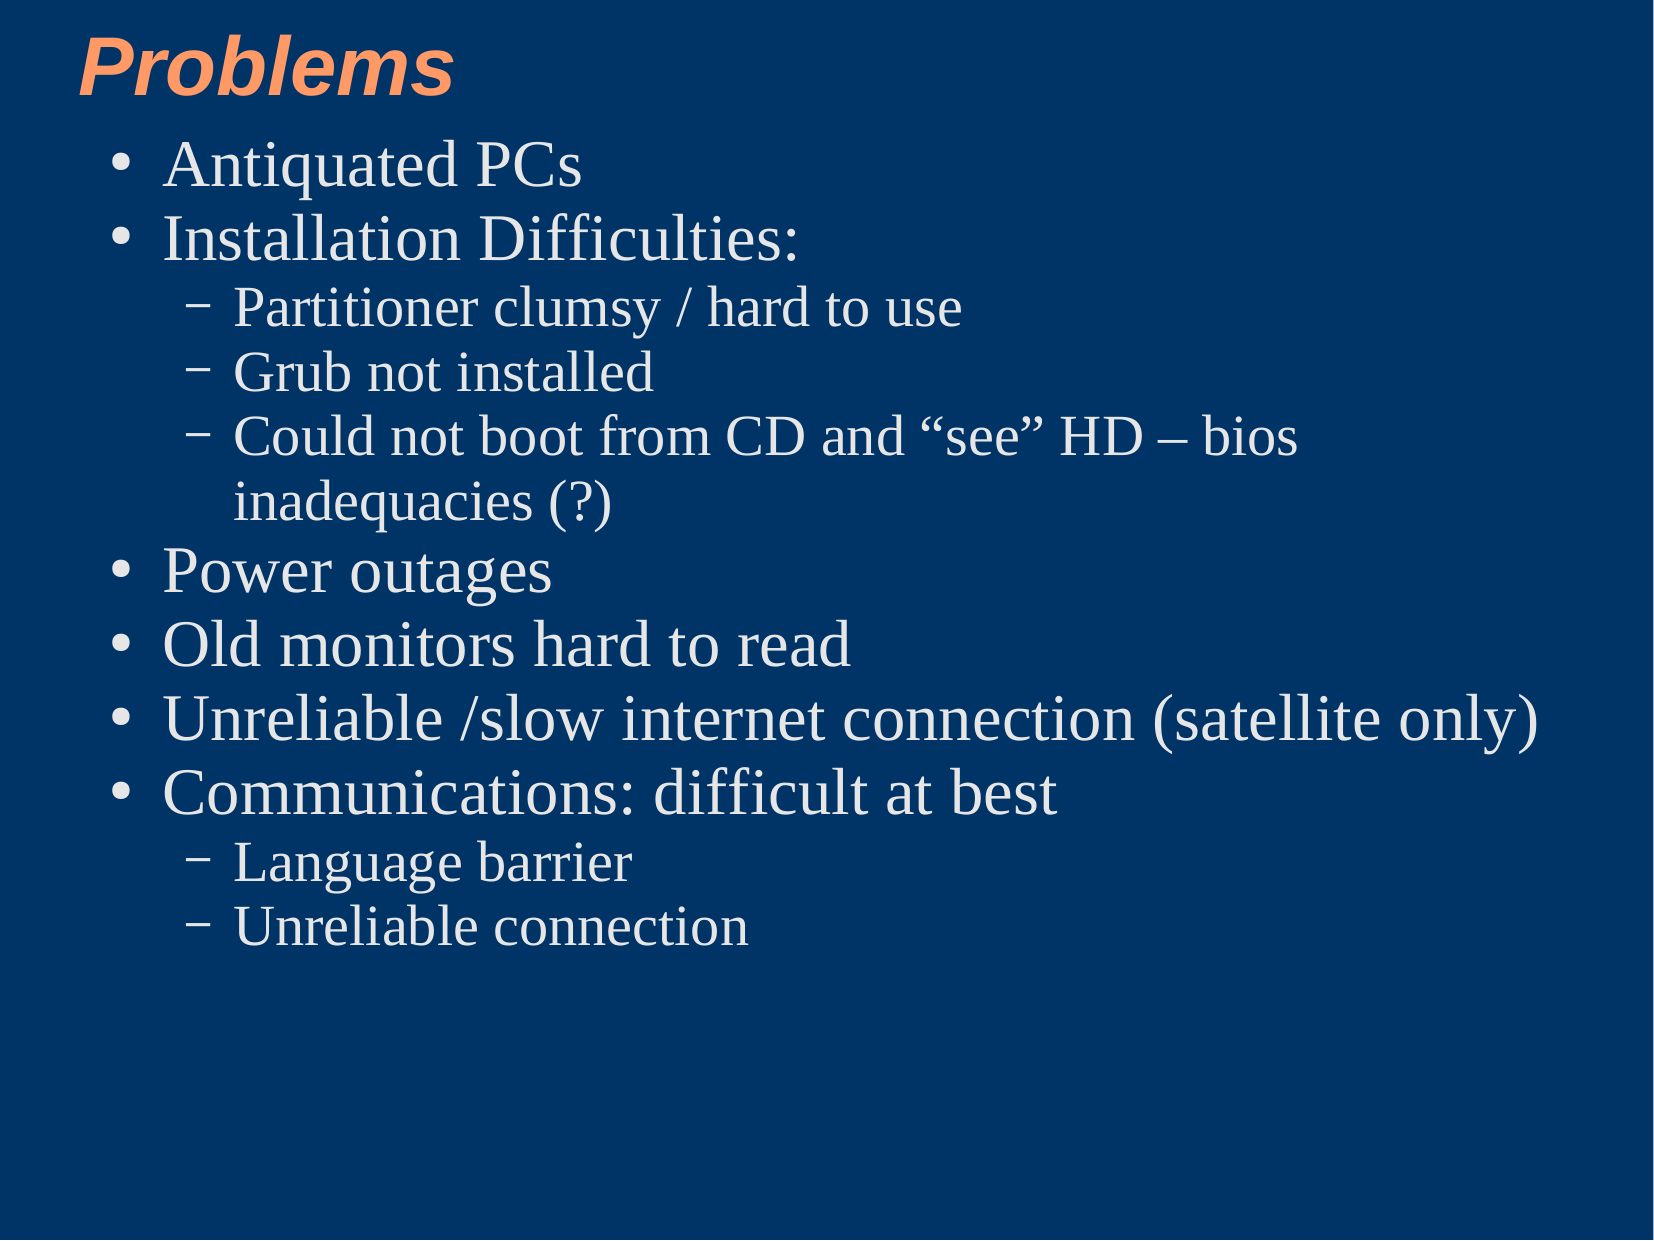

# Problems
Antiquated PCs
Installation Difficulties:
Partitioner clumsy / hard to use
Grub not installed
Could not boot from CD and “see” HD – bios inadequacies (?)
Power outages
Old monitors hard to read
Unreliable /slow internet connection (satellite only)
Communications: difficult at best
Language barrier
Unreliable connection